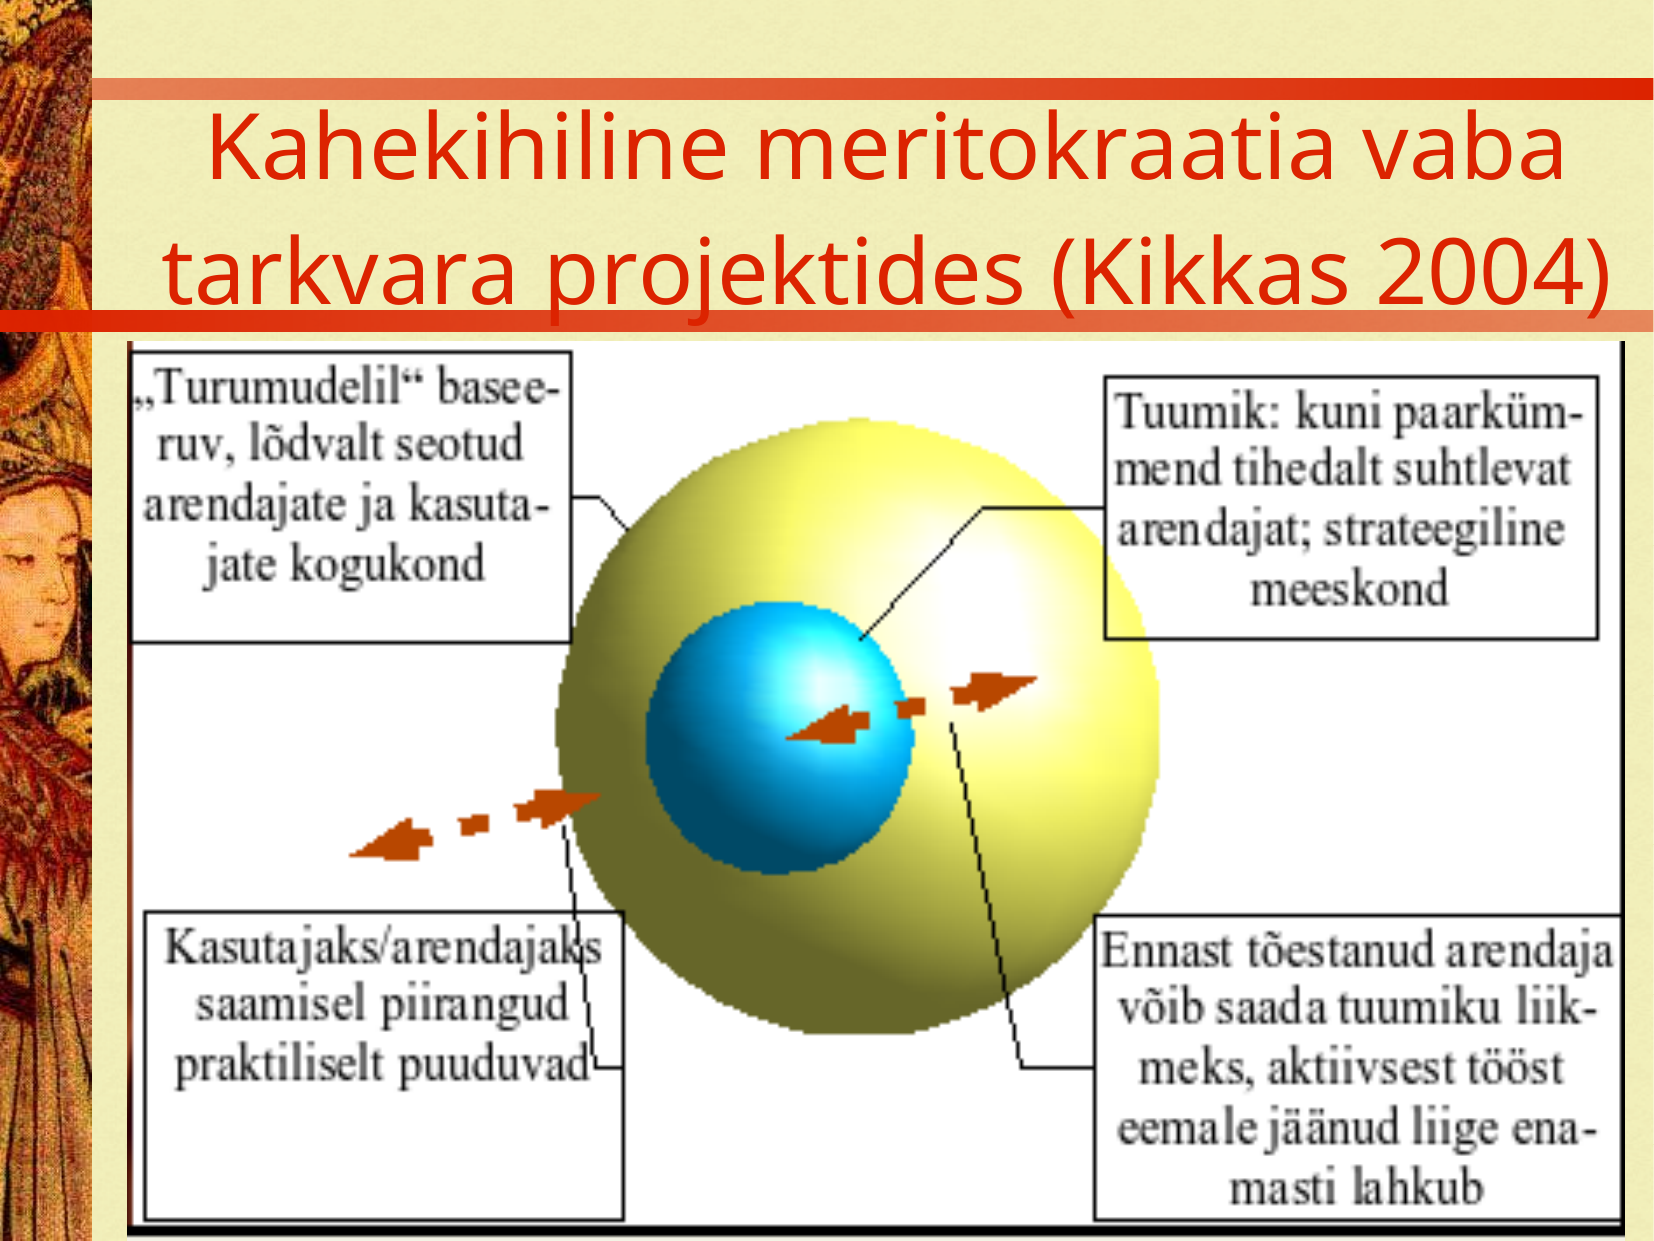

# Kahekihiline meritokraatia vaba tarkvara projektides (Kikkas 2004)